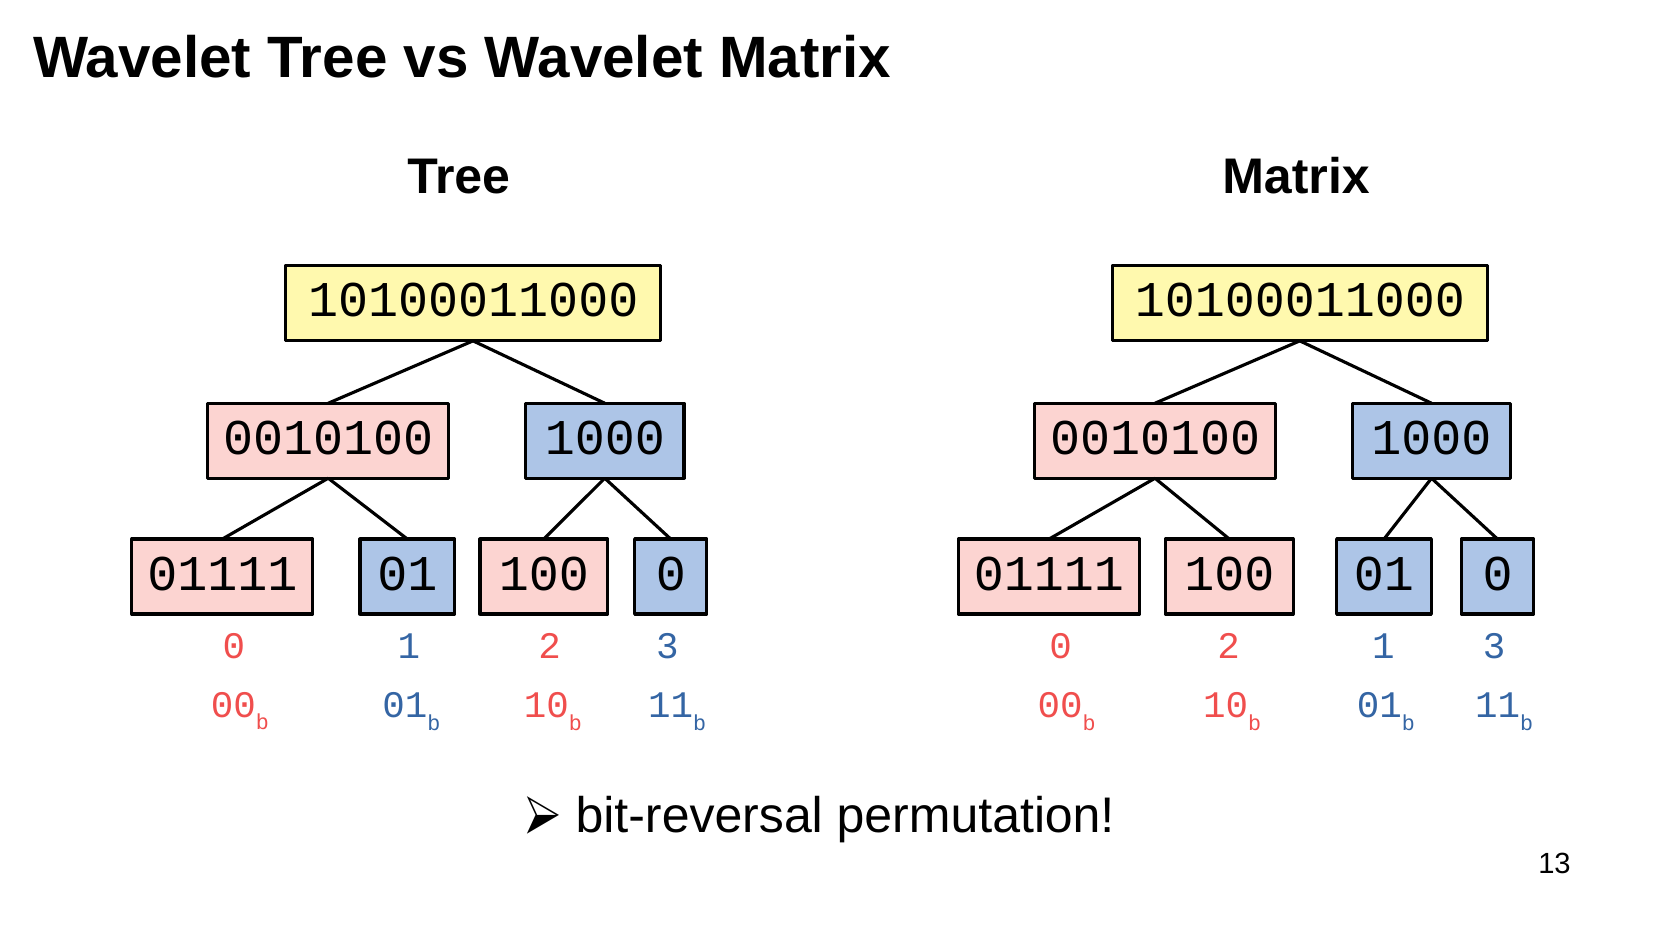

Wavelet Tree vs Wavelet Matrix
Tree
Matrix
10100011000
10100011000
10100011000
10100011000
0010100
1000
0010100
1000
01111
01
100
0
01111
100
01
0
0
1
0
1
2
2
3
3
00b
00b
10b
01b
10b
11b
01b
11b
⮚ bit-reversal permutation!
13